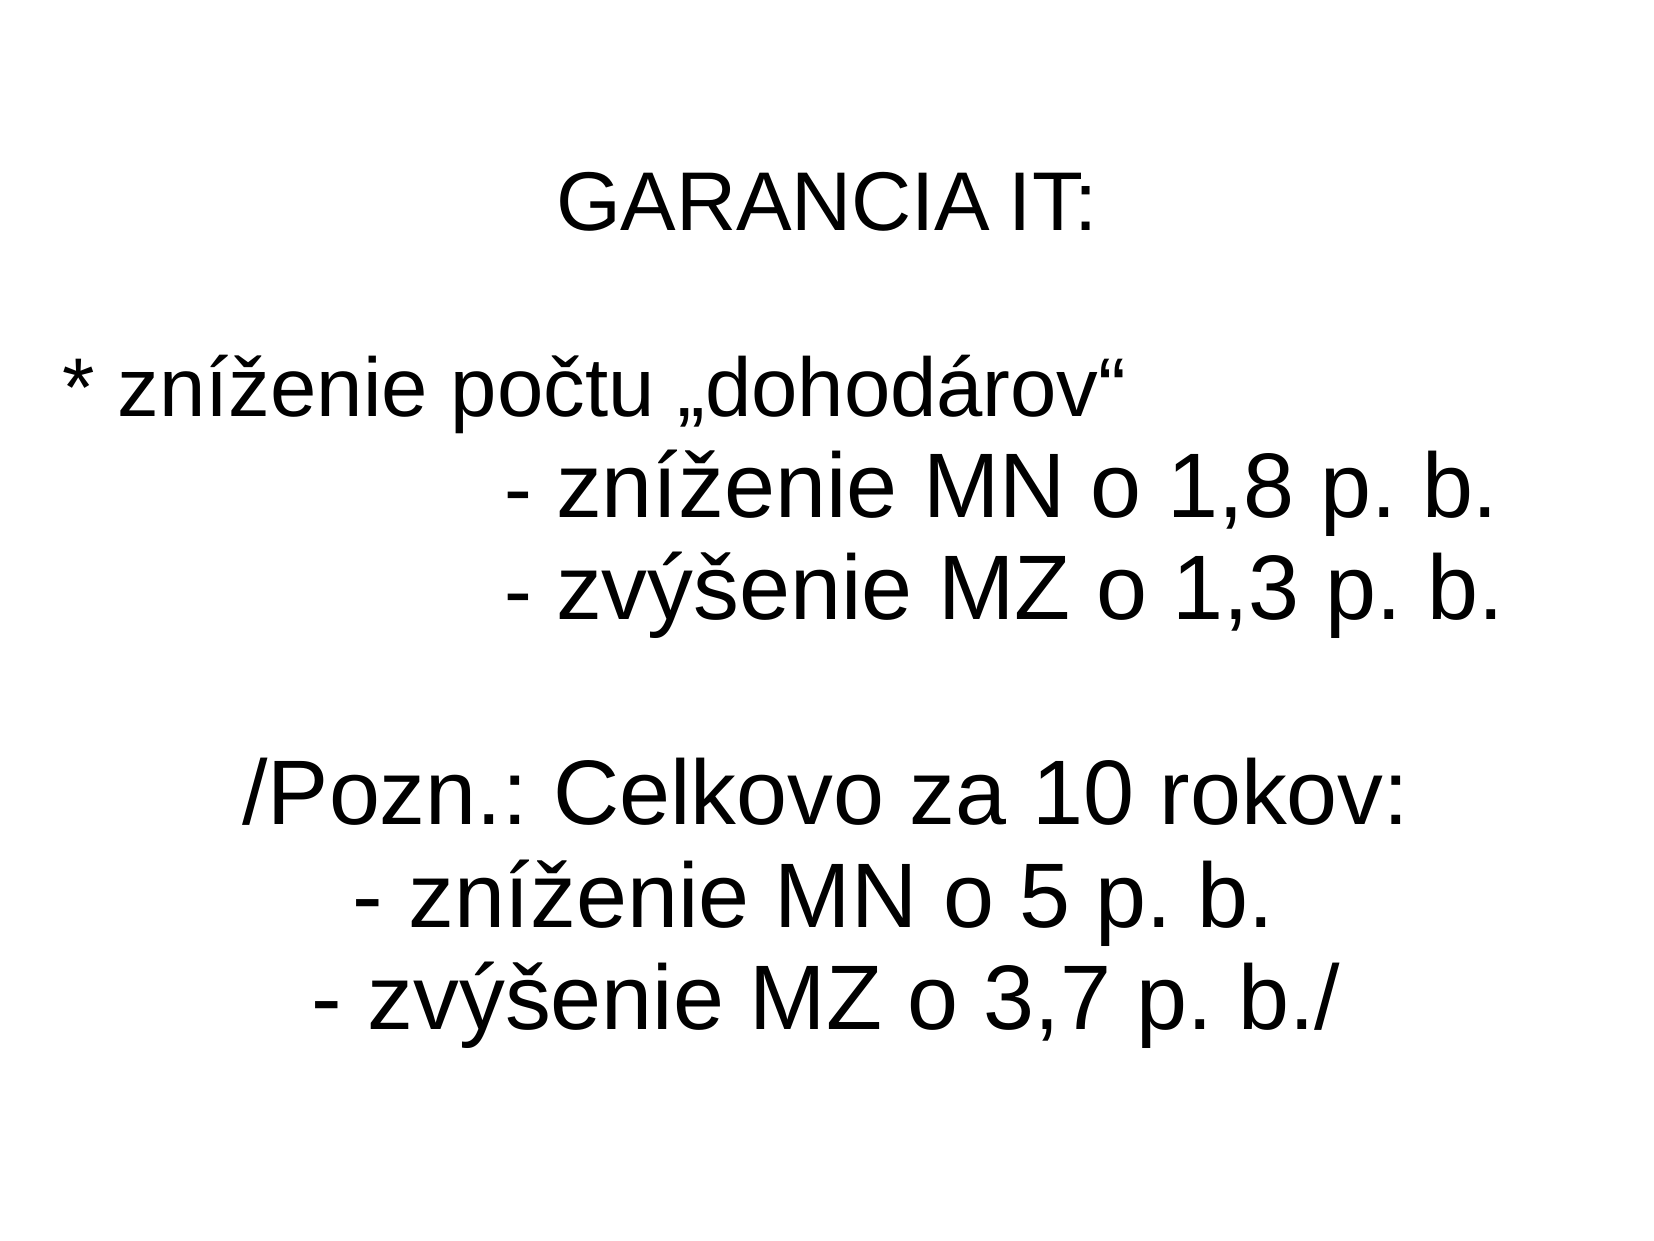

GARANCIA IT:
* zníženie počtu „dohodárov“
						- zníženie MN o 1,8 p. b.
						- zvýšenie MZ o 1,3 p. b.
/Pozn.: Celkovo za 10 rokov:
- zníženie MN o 5 p. b.
- zvýšenie MZ o 3,7 p. b./
#